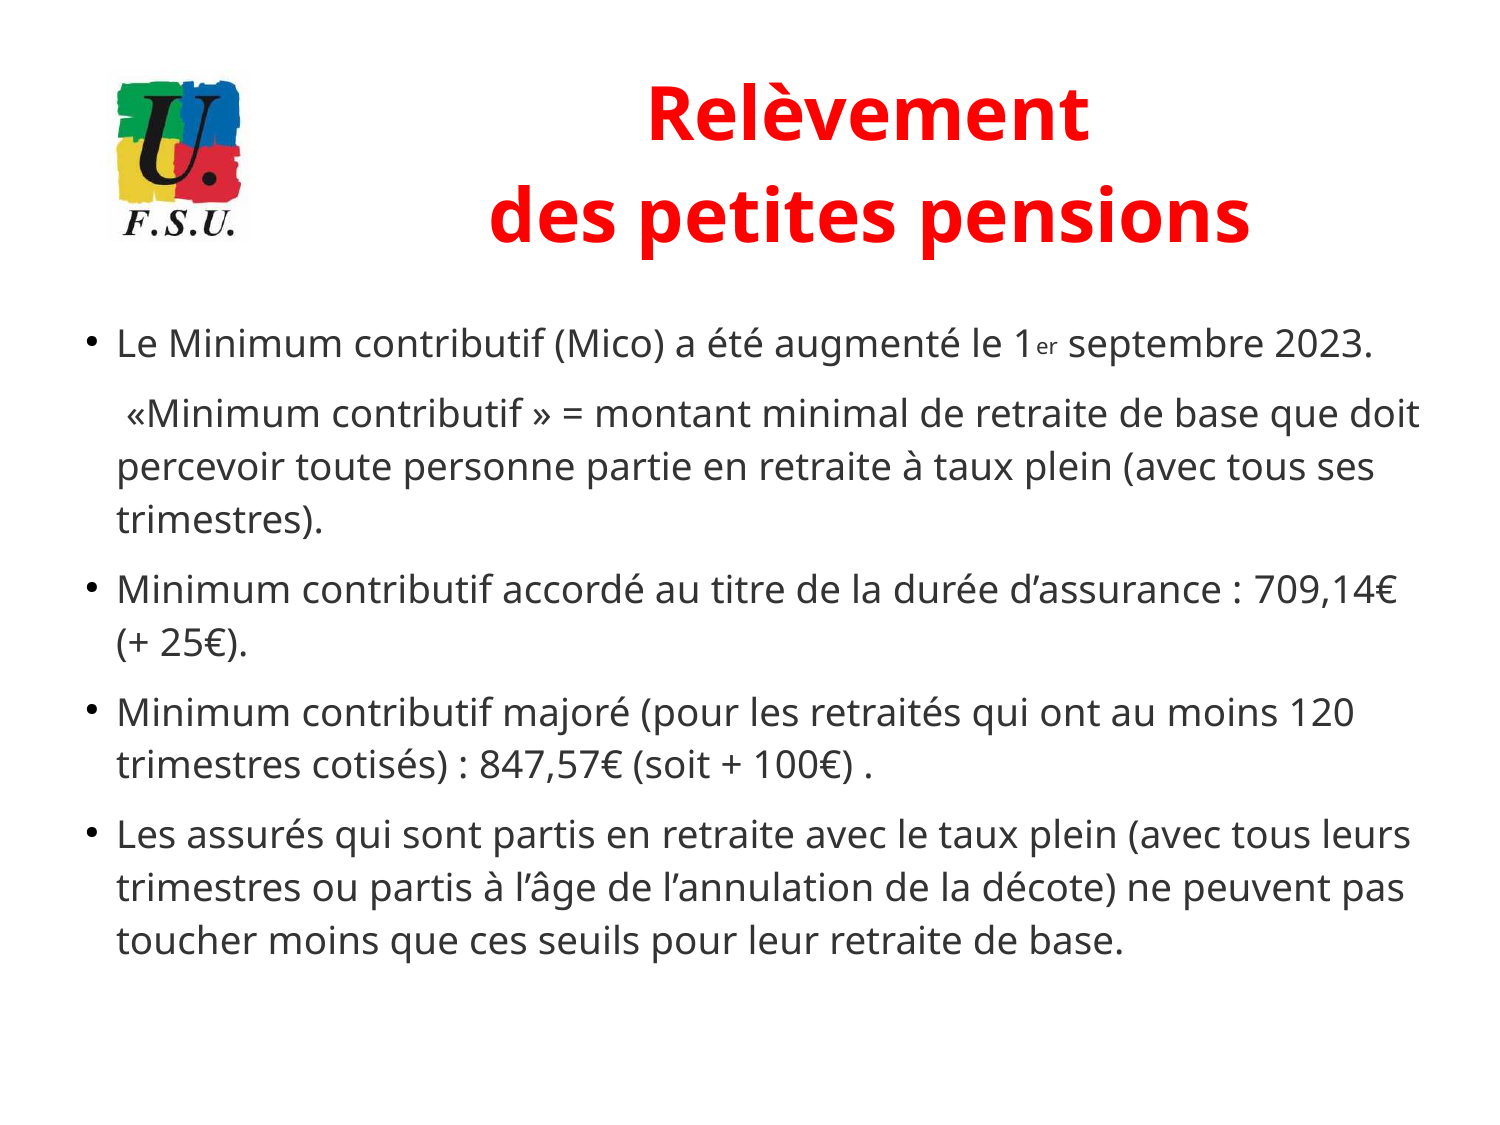

# Relèvement des petites pensions
Le Minimum contributif (Mico) a été augmenté le 1er septembre 2023.
 «Minimum contributif » = montant minimal de retraite de base que doit percevoir toute personne partie en retraite à taux plein (avec tous ses trimestres).
Minimum contributif accordé au titre de la durée d’assurance : 709,14€ (+ 25€).
Minimum contributif majoré (pour les retraités qui ont au moins 120 trimestres cotisés) : 847,57€ (soit + 100€) .
Les assurés qui sont partis en retraite avec le taux plein (avec tous leurs trimestres ou partis à l’âge de l’annulation de la décote) ne peuvent pas toucher moins que ces seuils pour leur retraite de base.